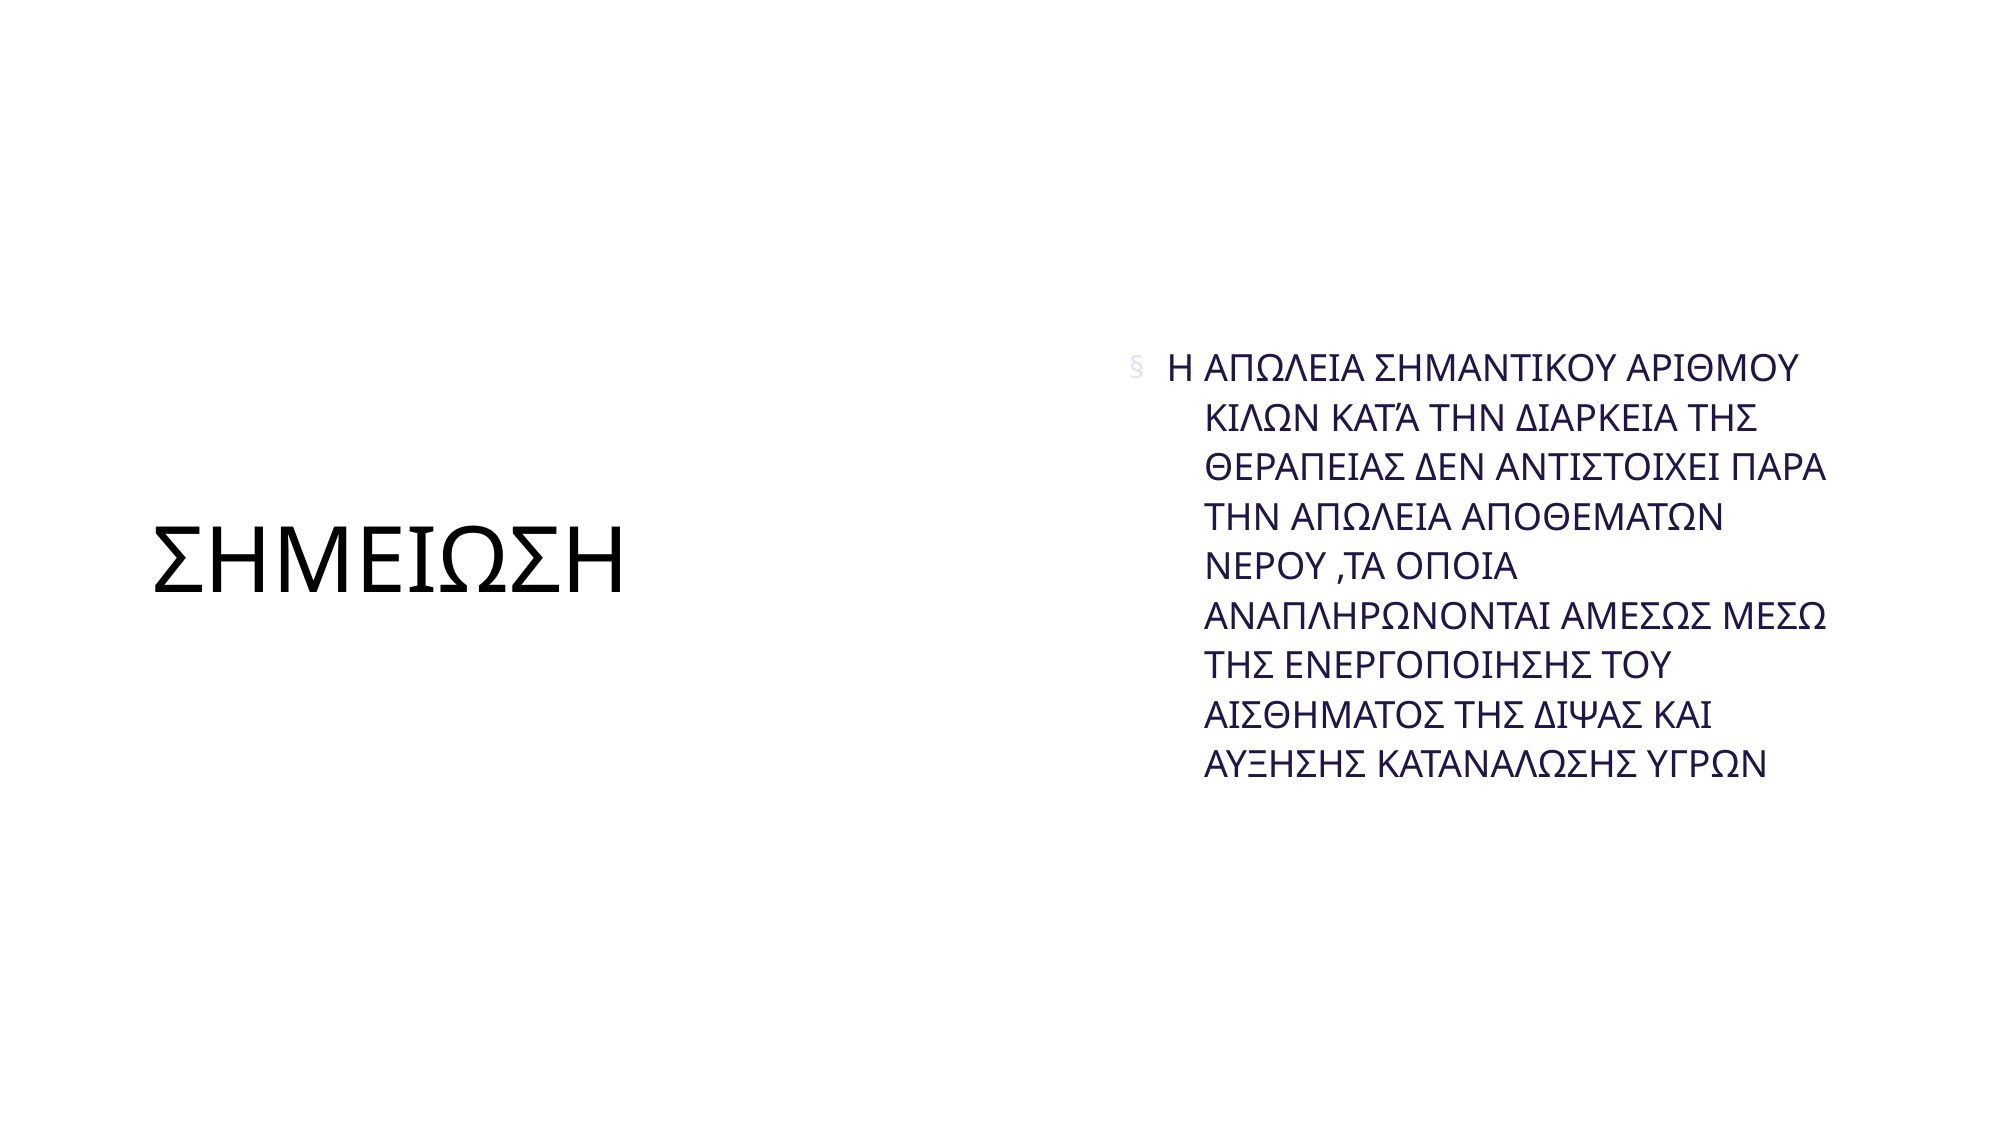

# ΣΗΜΕΙΩΣΗ
Η ΑΠΩΛΕΙΑ ΣΗΜΑΝΤΙΚΟΥ ΑΡΙΘΜΟΥ ΚΙΛΩΝ ΚΑΤΆ ΤΗΝ ΔΙΑΡΚΕΙΑ ΤΗΣ ΘΕΡΑΠΕΙΑΣ ΔΕΝ ΑΝΤΙΣΤΟΙΧΕΙ ΠΑΡΑ ΤΗΝ ΑΠΩΛΕΙΑ ΑΠΟΘΕΜΑΤΩΝ ΝΕΡΟΥ ,ΤΑ ΟΠΟΙΑ ΑΝΑΠΛΗΡΩΝΟΝΤΑΙ ΑΜΕΣΩΣ ΜΕΣΩ ΤΗΣ ΕΝΕΡΓΟΠΟΙΗΣΗΣ ΤΟΥ ΑΙΣΘΗΜΑΤΟΣ ΤΗΣ ΔΙΨΑΣ ΚΑΙ ΑΥΞΗΣΗΣ ΚΑΤΑΝΑΛΩΣΗΣ ΥΓΡΩΝ